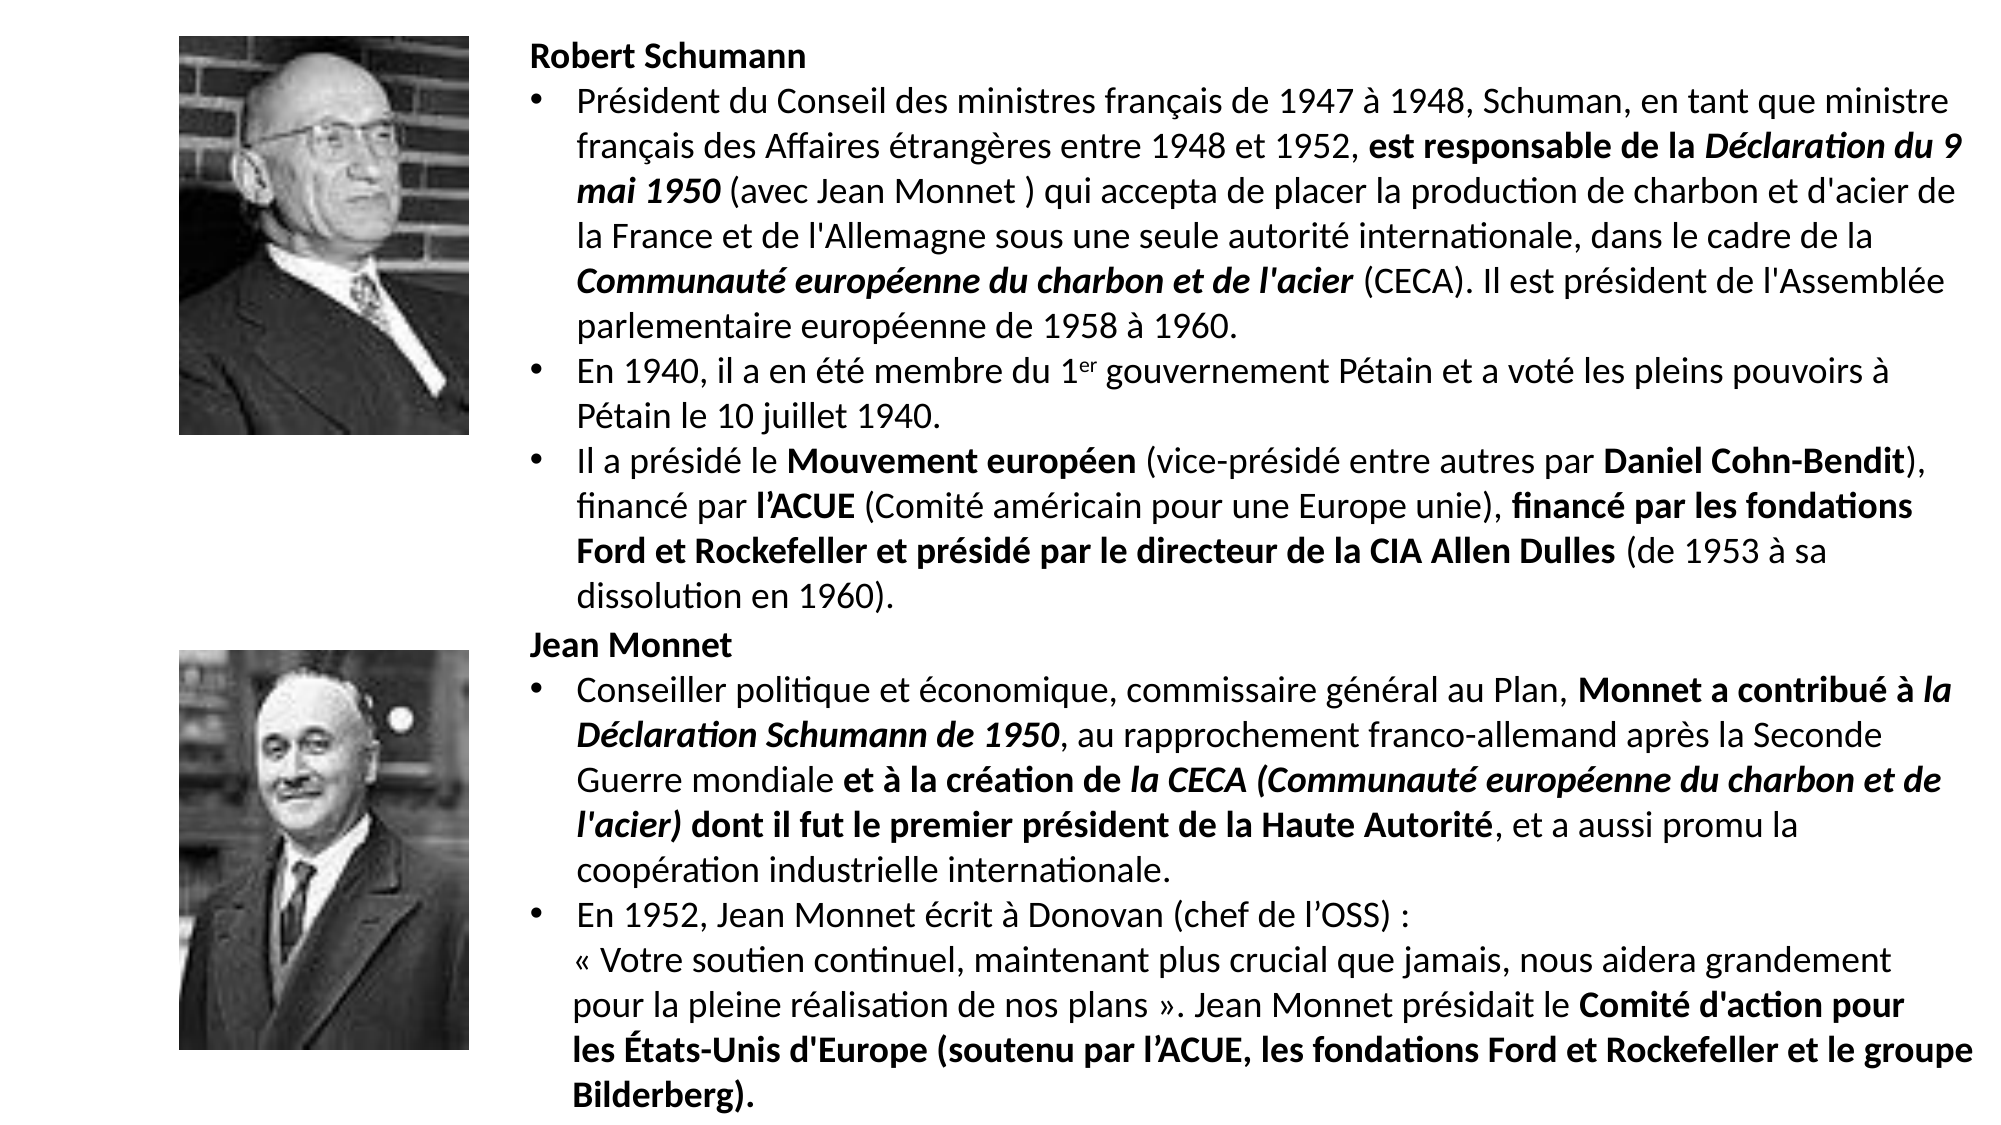

Robert Schumann
Président du Conseil des ministres français de 1947 à 1948, Schuman, en tant que ministre français des Affaires étrangères entre 1948 et 1952, est responsable de la Déclaration du 9 mai 1950 (avec Jean Monnet ) qui accepta de placer la production de charbon et d'acier de la France et de l'Allemagne sous une seule autorité internationale, dans le cadre de la Communauté européenne du charbon et de l'acier (CECA). Il est président de l'Assemblée parlementaire européenne de 1958 à 1960.
En 1940, il a en été membre du 1er gouvernement Pétain et a voté les pleins pouvoirs à Pétain le 10 juillet 1940.
Il a présidé le Mouvement européen (vice-présidé entre autres par Daniel Cohn-Bendit), financé par l’ACUE (Comité américain pour une Europe unie), financé par les fondations Ford et Rockefeller et présidé par le directeur de la CIA Allen Dulles (de 1953 à sa dissolution en 1960).
Jean Monnet
Conseiller politique et économique, commissaire général au Plan, Monnet a contribué à la Déclaration Schumann de 1950, au rapprochement franco-allemand après la Seconde Guerre mondiale et à la création de la CECA (Communauté européenne du charbon et de l'acier) dont il fut le premier président de la Haute Autorité, et a aussi promu la coopération industrielle internationale.
En 1952, Jean Monnet écrit à Donovan (chef de l’OSS) :
 « Votre soutien continuel, maintenant plus crucial que jamais, nous aidera grandement
 pour la pleine réalisation de nos plans ». Jean Monnet présidait le Comité d'action pour
 les États-Unis d'Europe (soutenu par l’ACUE, les fondations Ford et Rockefeller et le groupe
 Bilderberg).